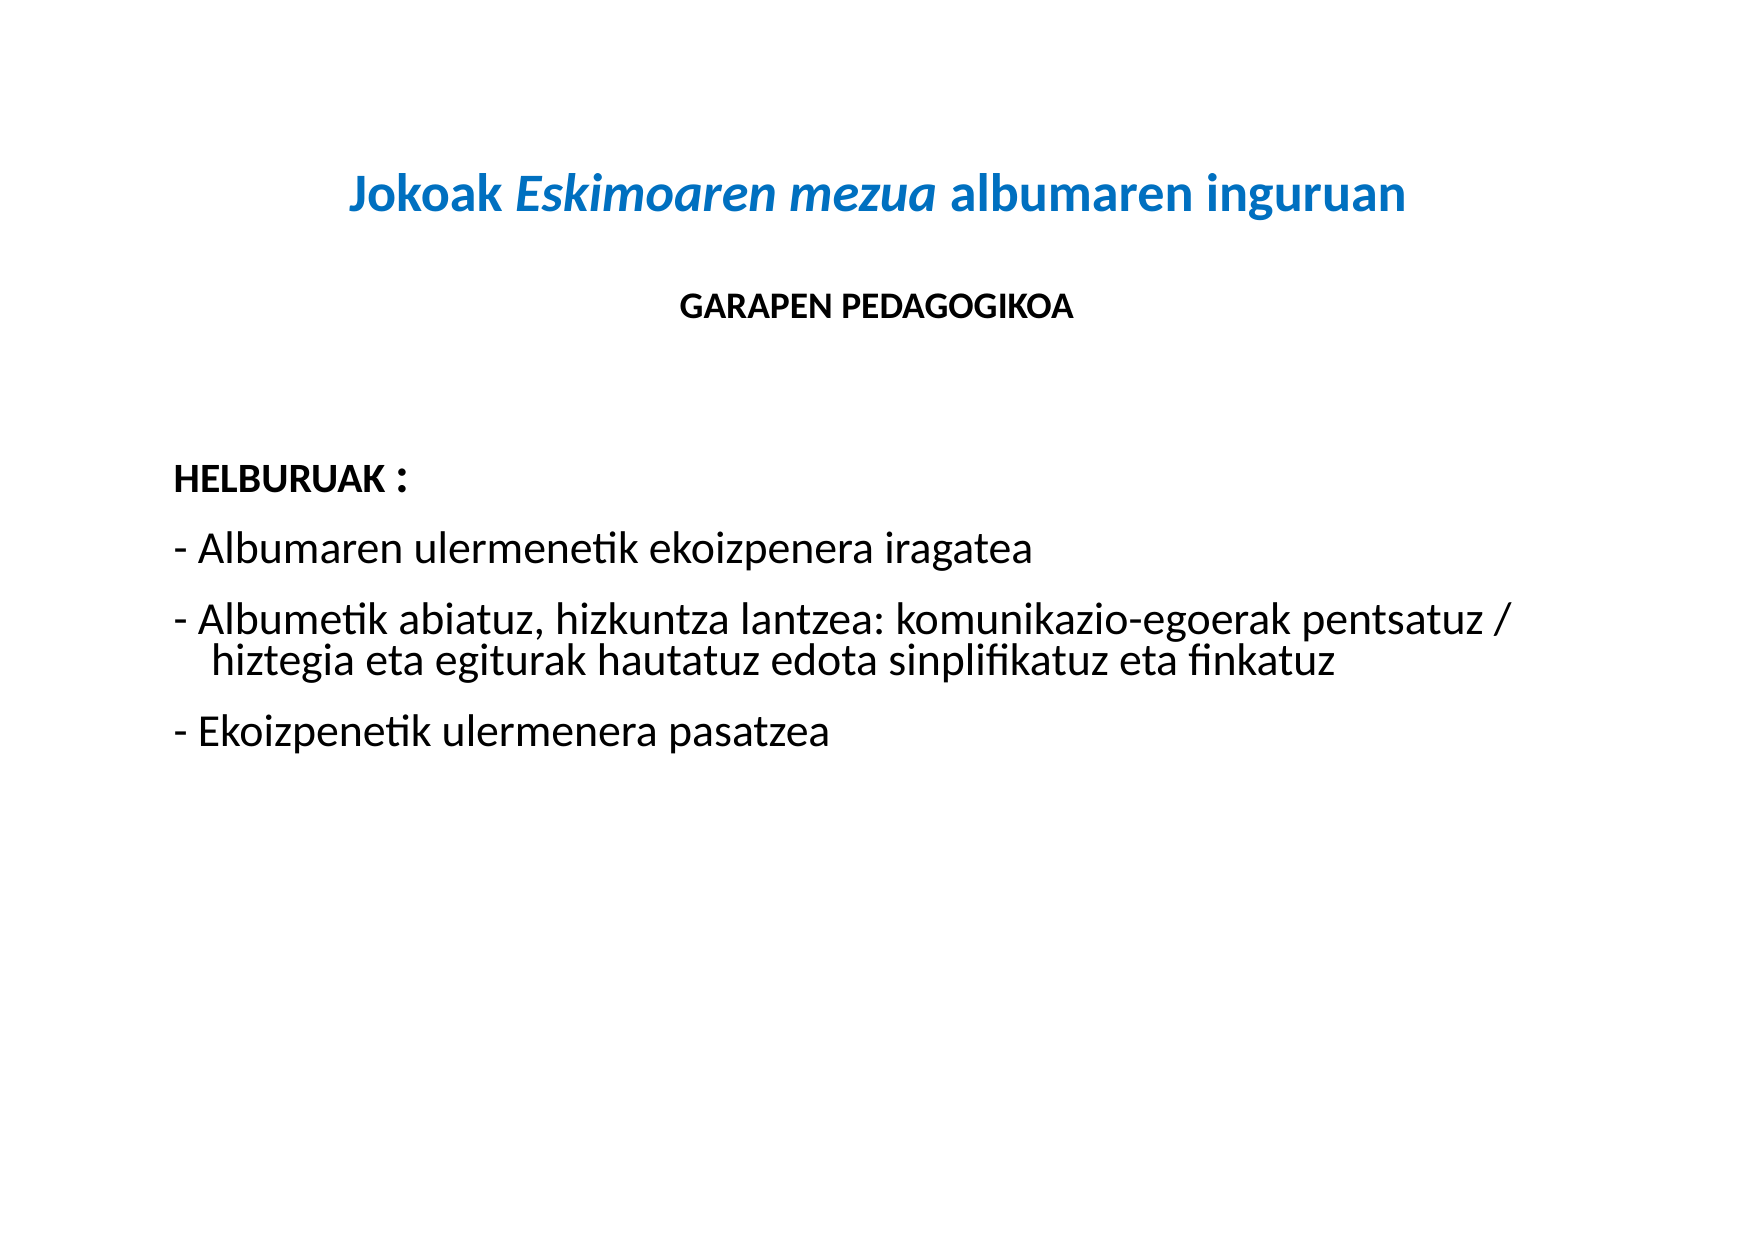

# Jokoak Eskimoaren mezua albumaren inguruan
GARAPEN PEDAGOGIKOA
HELBURUAK :
- Albumaren ulermenetik ekoizpenera iragatea
- Albumetik abiatuz, hizkuntza lantzea: komunikazio-egoerak pentsatuz / hiztegia eta egiturak hautatuz edota sinplifikatuz eta finkatuz
- Ekoizpenetik ulermenera pasatzea